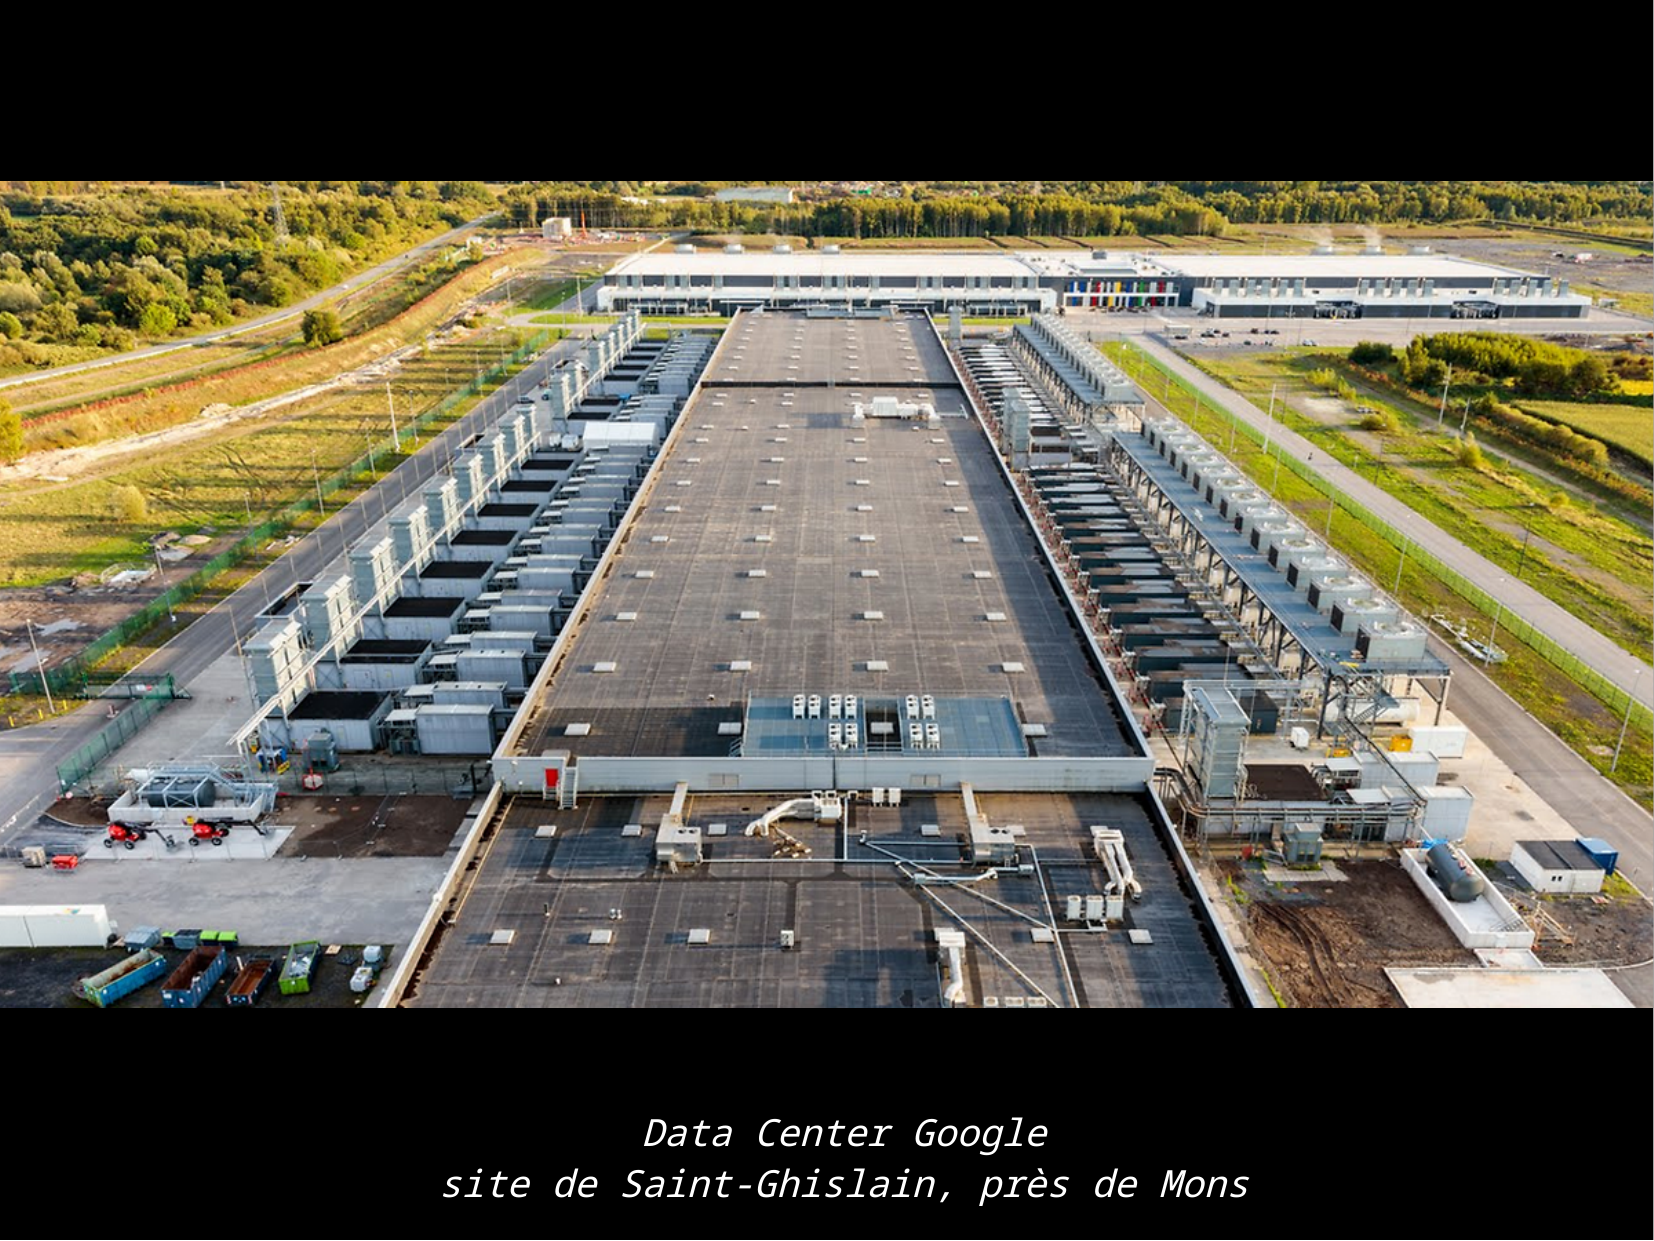

Data Center Google
site de Saint-Ghislain, près de Mons